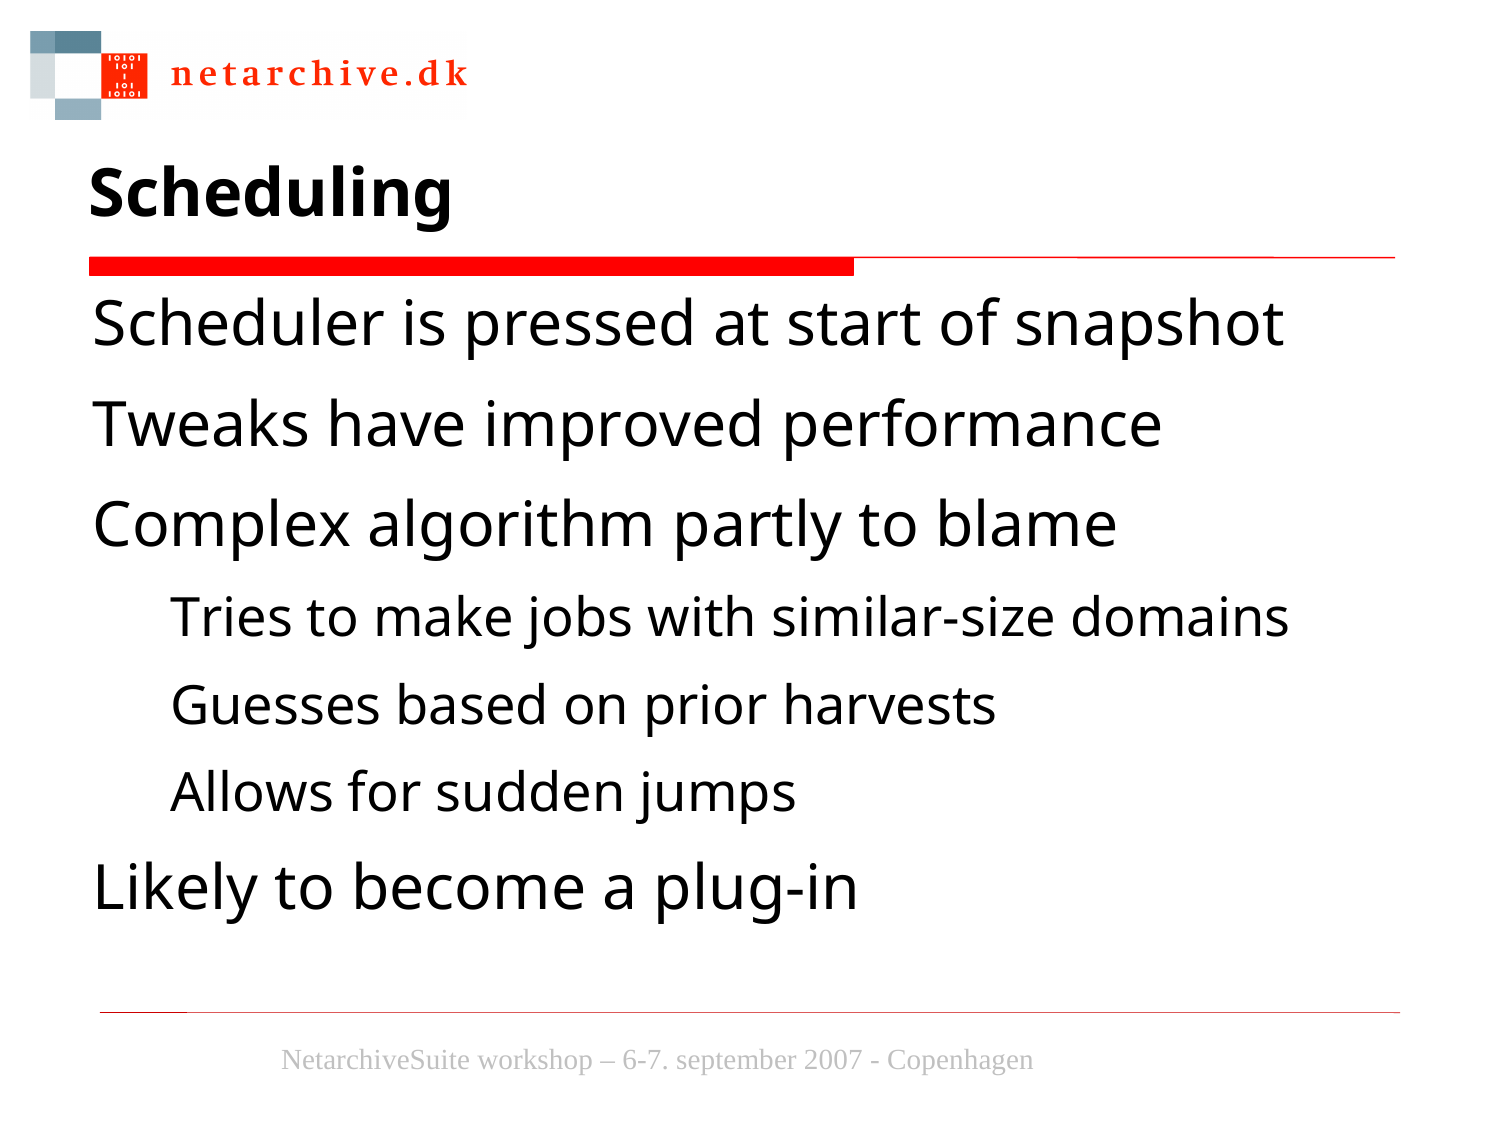

# Scheduling
Scheduler is pressed at start of snapshot
Tweaks have improved performance
Complex algorithm partly to blame
Tries to make jobs with similar-size domains
Guesses based on prior harvests
Allows for sudden jumps
Likely to become a plug-in